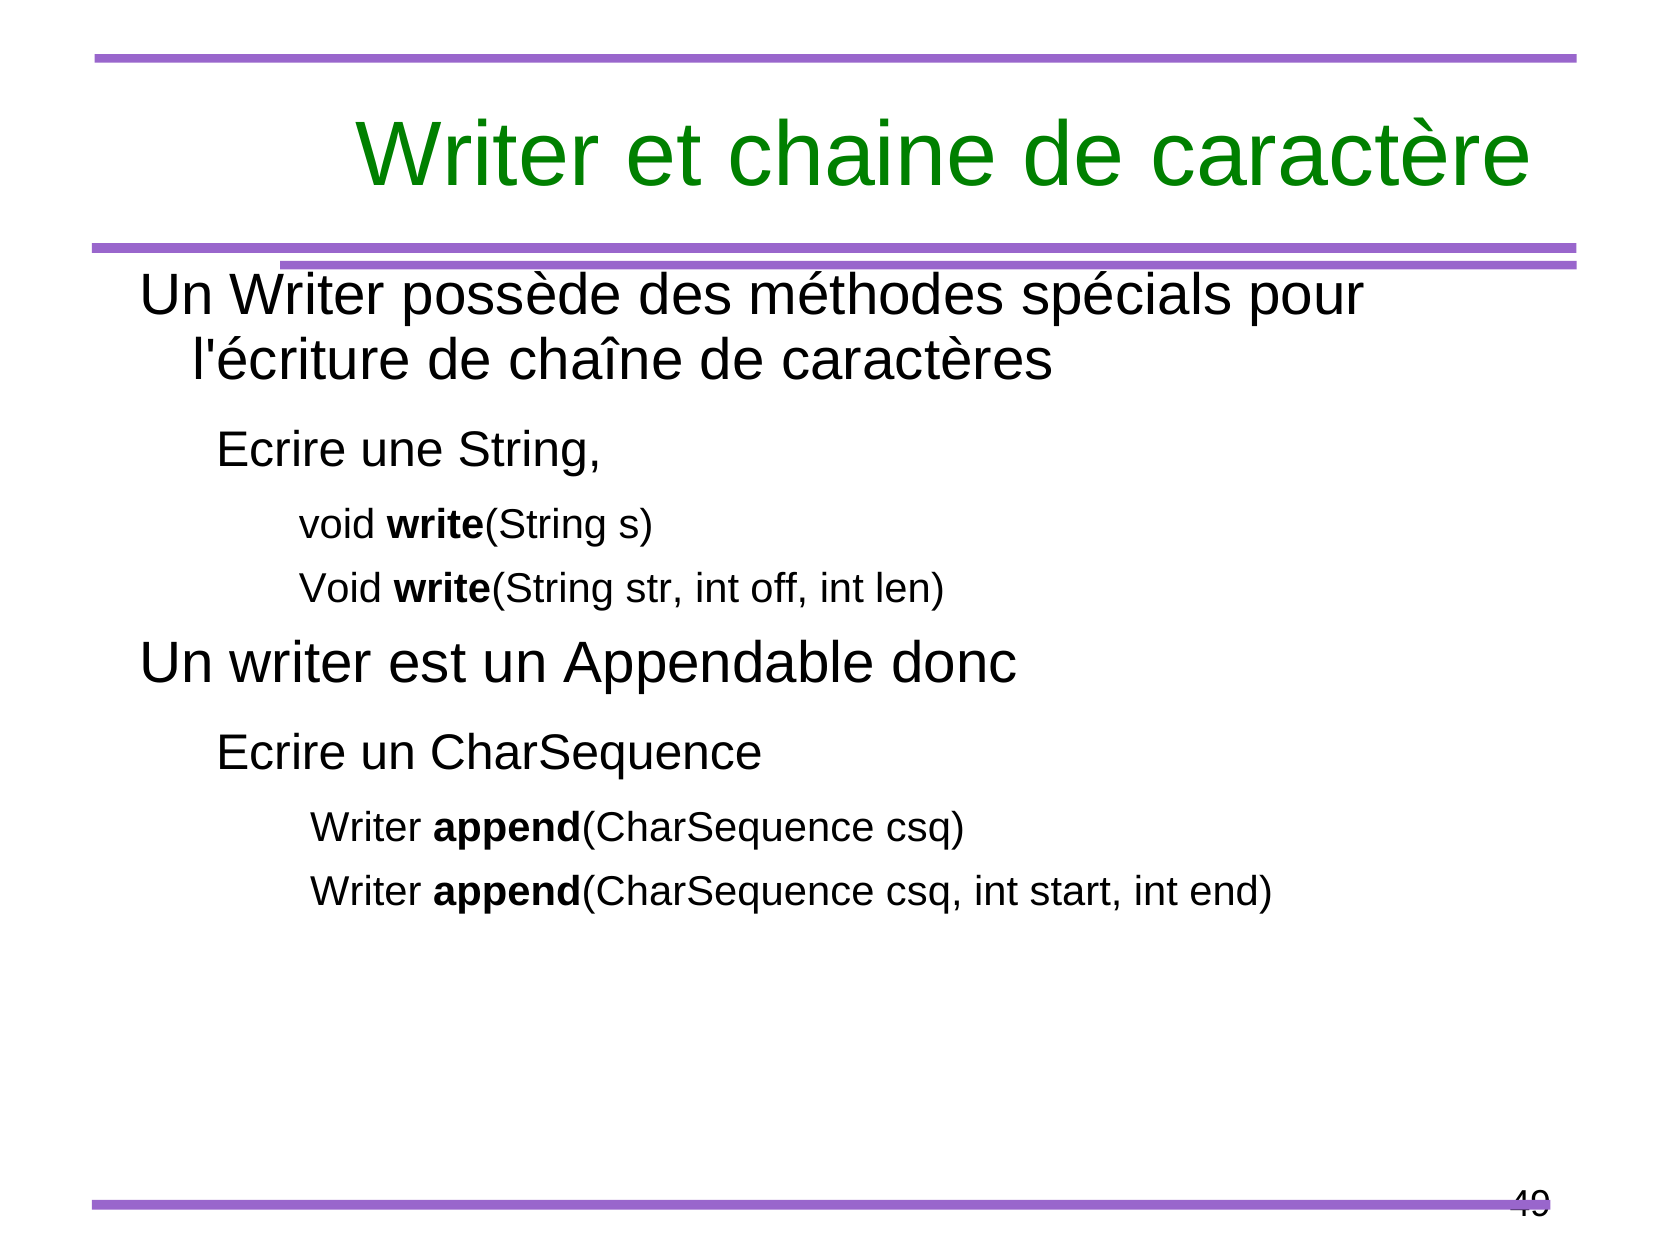

# Writer et chaine de caractère
Un Writer possède des méthodes spécials pour l'écriture de chaîne de caractères
Ecrire une String,
void write(String s)
Void write(String str, int off, int len)
Un writer est un Appendable donc
Ecrire un CharSequence
 Writer append(CharSequence csq)
 Writer append(CharSequence csq, int start, int end)